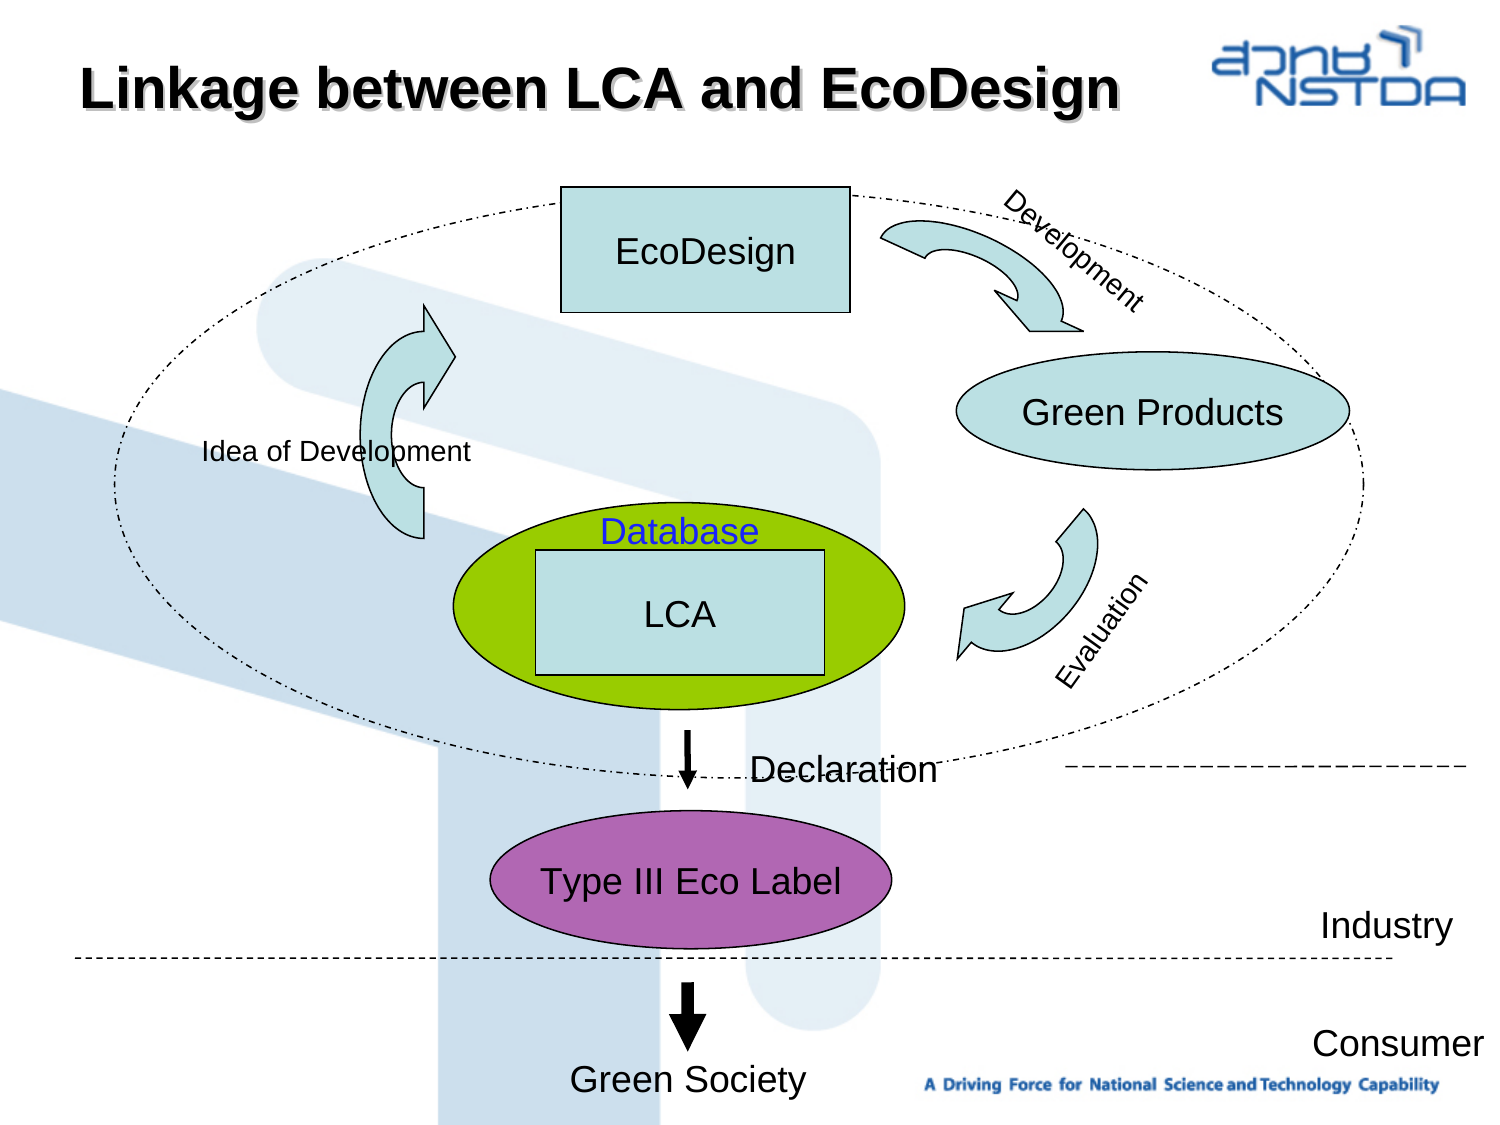

Linkage between LCA and EcoDesign
EcoDesign
Development
Green Products
Idea of Development
Database
LCA
Evaluation
Declaration
Type III Eco Label
Industry
Consumer
Green Society